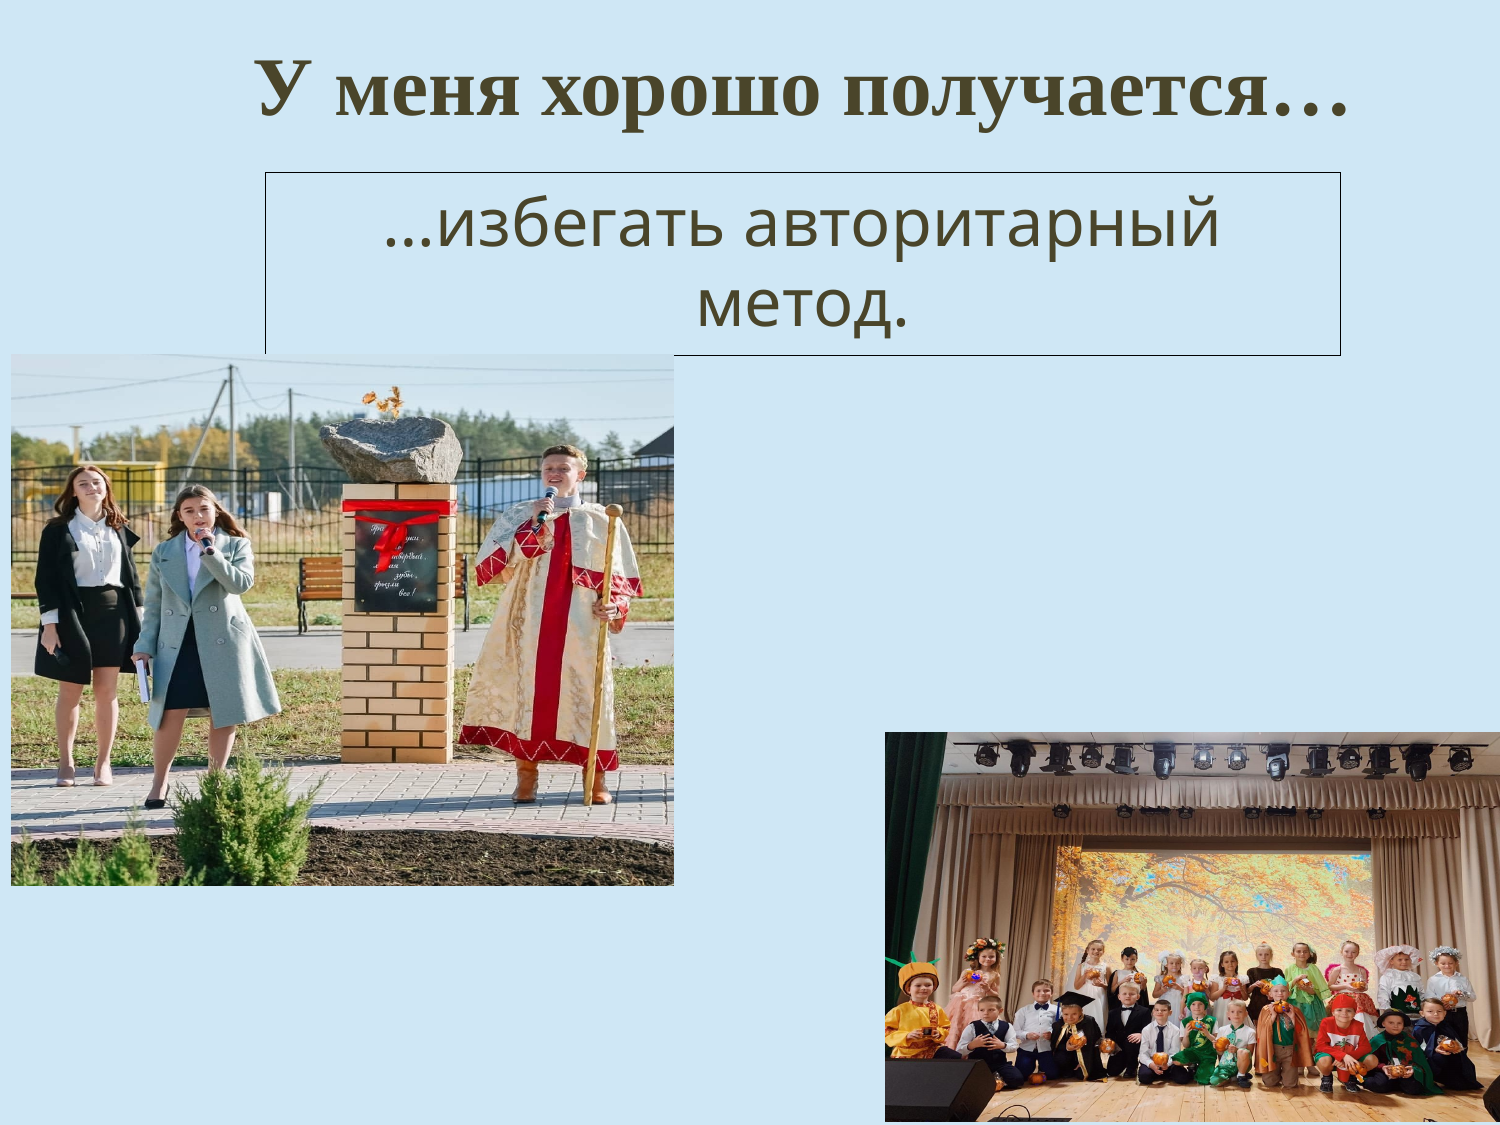

# У меня хорошо получается…
…избегать авторитарный метод.